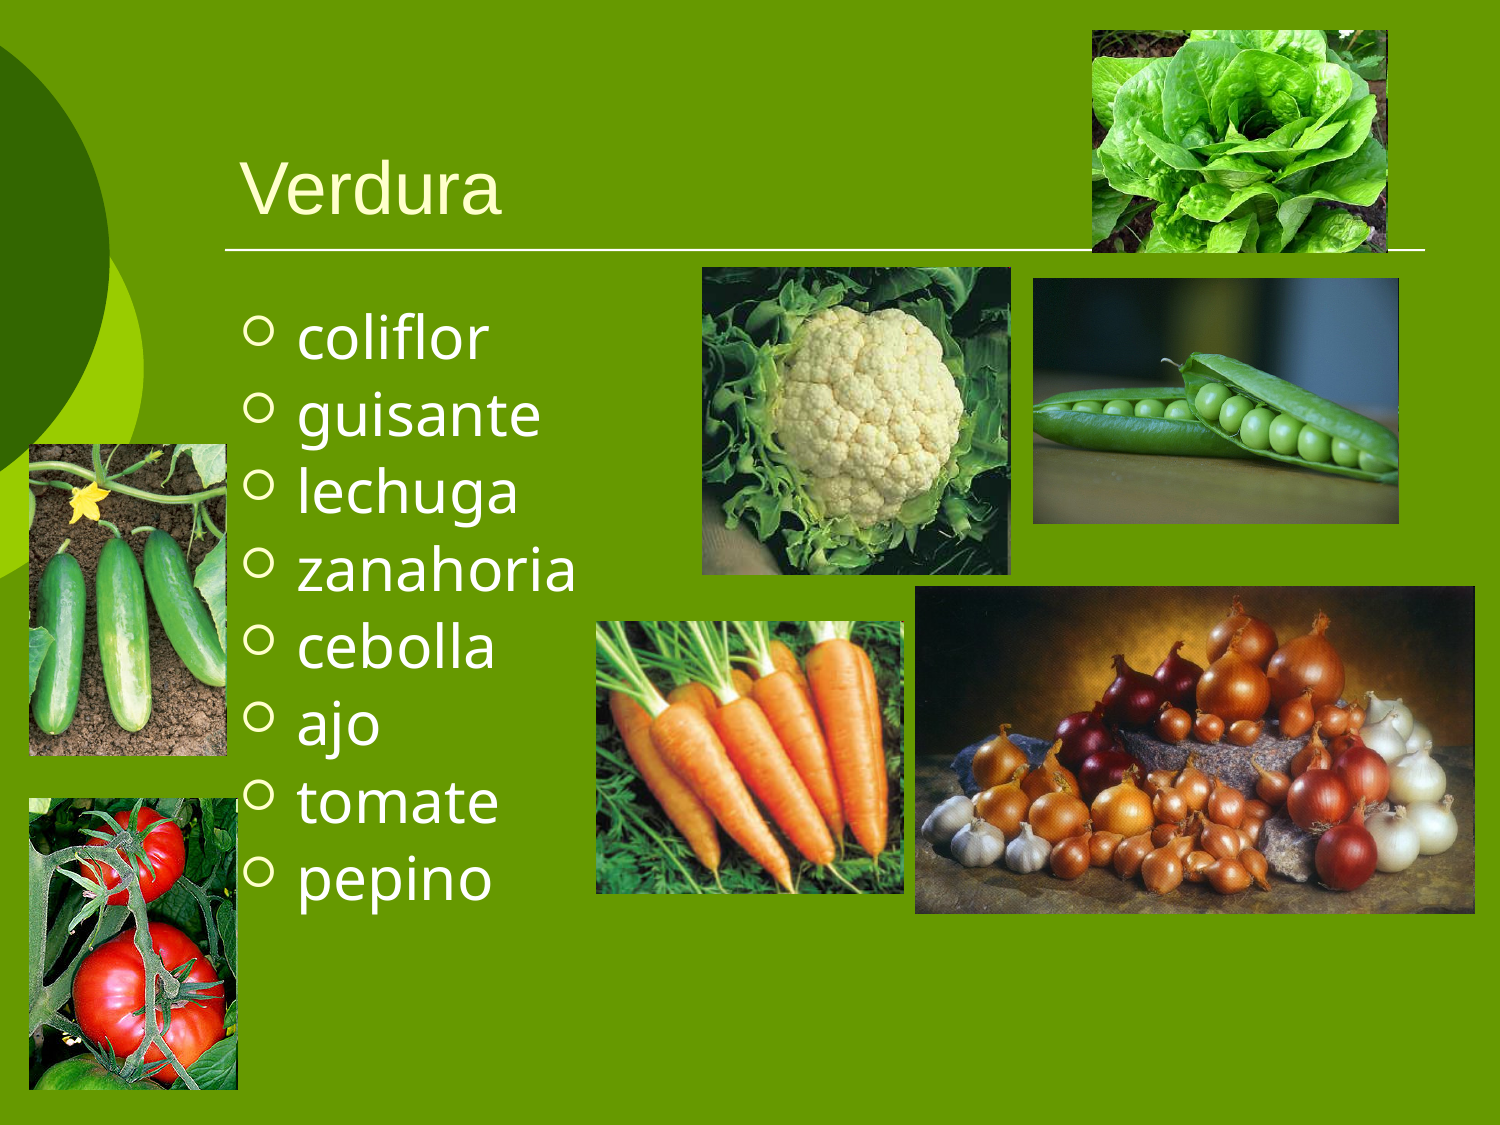

# Verdura
coliflor
guisante
lechuga
zanahoria
cebolla
ajo
tomate
pepino